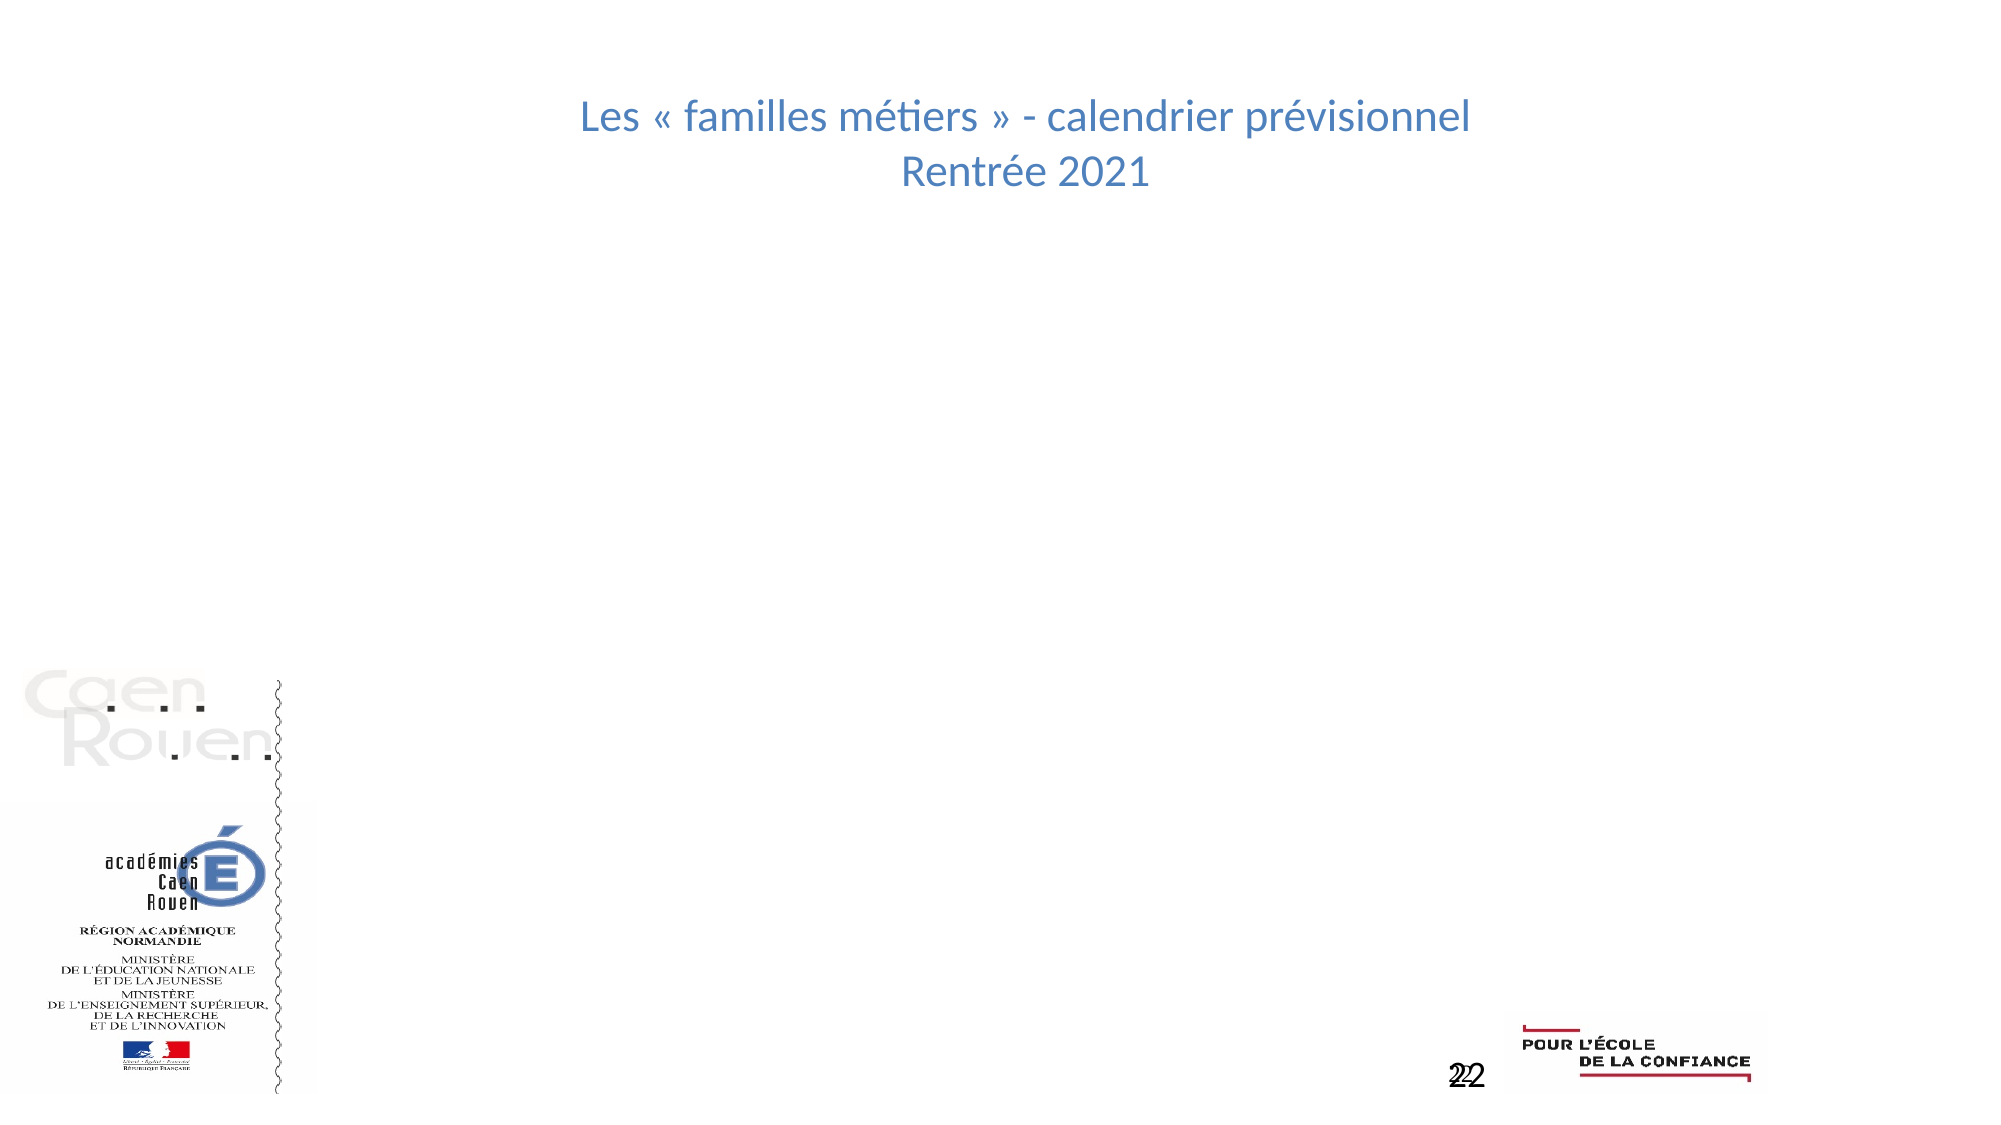

# Les « familles métiers » - calendrier prévisionnel Rentrée 2021
Maintenance des équipements industriels
Maintenance des équipements industriels
Maintenance des matériels options A, B et C
Technicien en installation des systèmes énergétiques et climatiques
Technicien gaz
Fonderie
Métiers de la réalisation de produits mécaniques
Métiers du numérique et de la transition énergétique
Métiers de la maintenance
Technicien outilleur
Technicien de maintenance des systèmes énergétiques et climatiques
Microtechniques
Réparation des carrosseries
Métiers de l’électricité et de ses environnements connectés
Technicien modeleur
Systèmes numériques options A, B et C
Productique mécanique option Décolletage
Étude et définition de produits industriels
Technicien du froid et du conditionnement d’air
Construction des carrosseries
Technicien en chaudronnerie industrielle
Technicien d’usinage